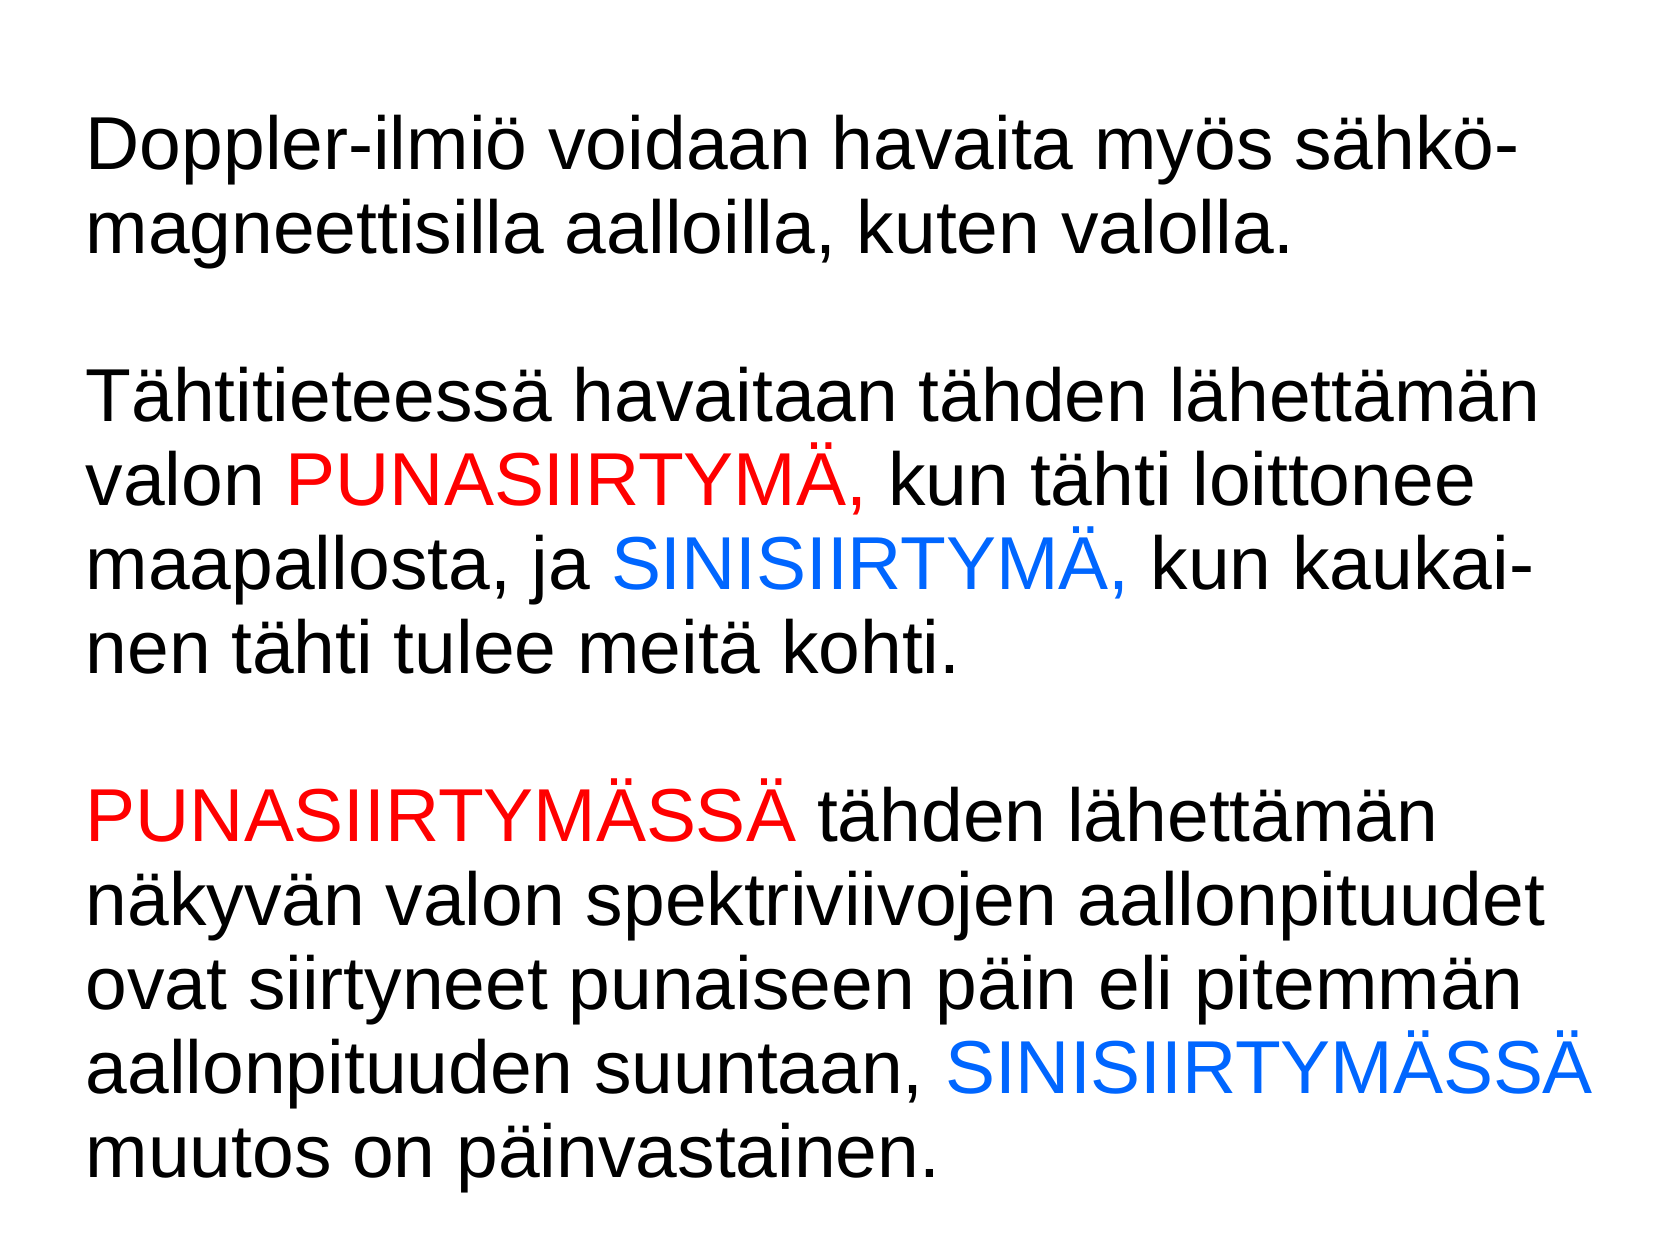

Doppler-ilmiö voidaan havaita myös sähkö-magneettisilla aalloilla, kuten valolla.
Tähtitieteessä havaitaan tähden lähettämän valon PUNASIIRTYMÄ, kun tähti loittonee maapallosta, ja SINISIIRTYMÄ, kun kaukai-nen tähti tulee meitä kohti.
PUNASIIRTYMÄSSÄ tähden lähettämän näkyvän valon spektriviivojen aallonpituudet ovat siirtyneet punaiseen päin eli pitemmän aallonpituuden suuntaan, SINISIIRTYMÄSSÄ muutos on päinvastainen.